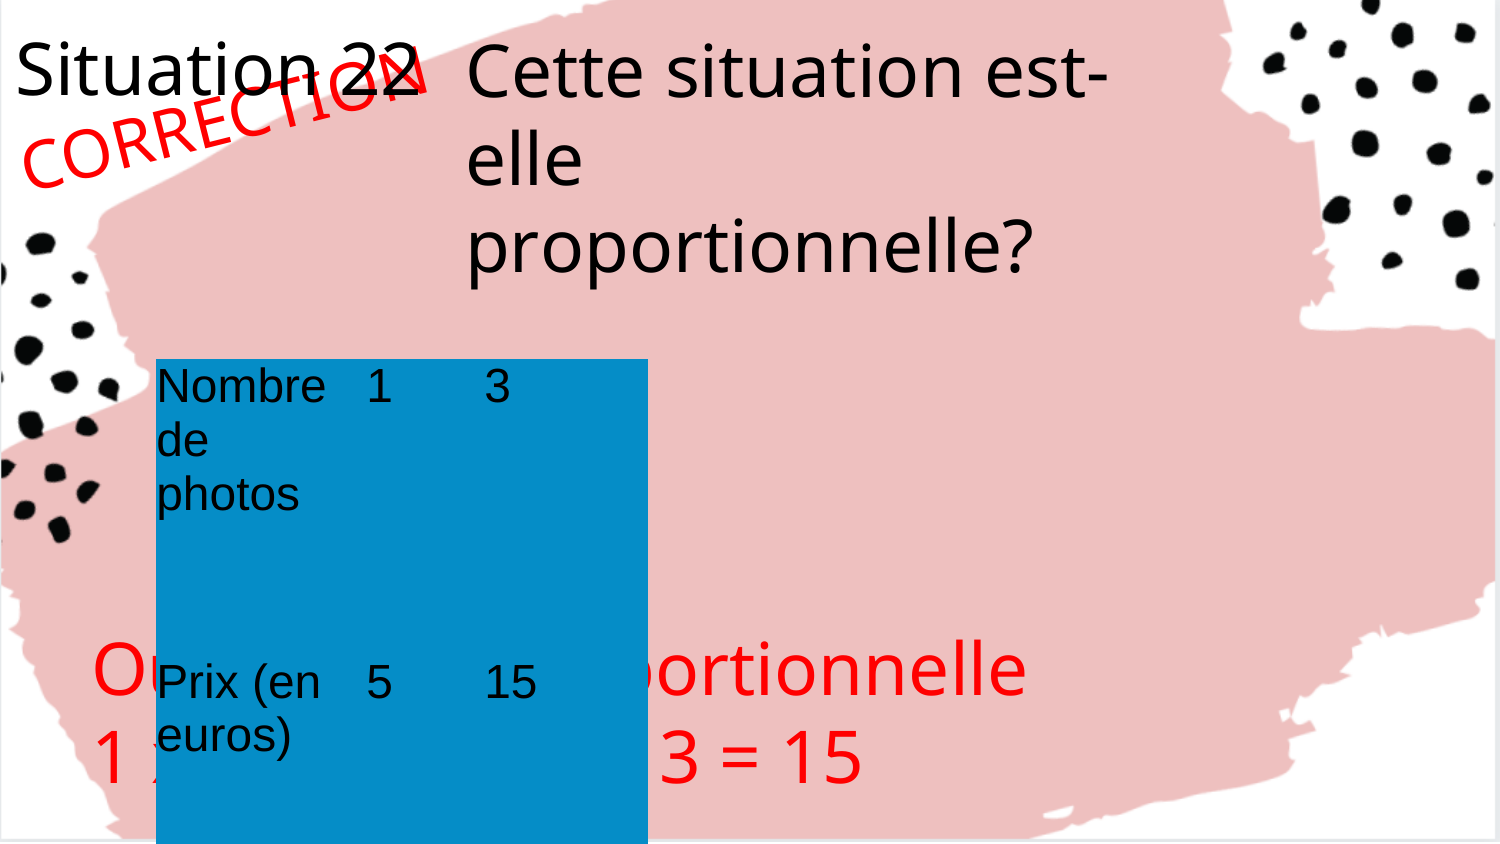

Situation 22
Cette situation est-elle proportionnelle?
CORRECTION
| Nombre de photos | 1 | 3 |
| --- | --- | --- |
| Prix (en euros) | 5 | 15 |
Oui elle est proportionnelle
1 x 3 = 3			5 x 3 = 15